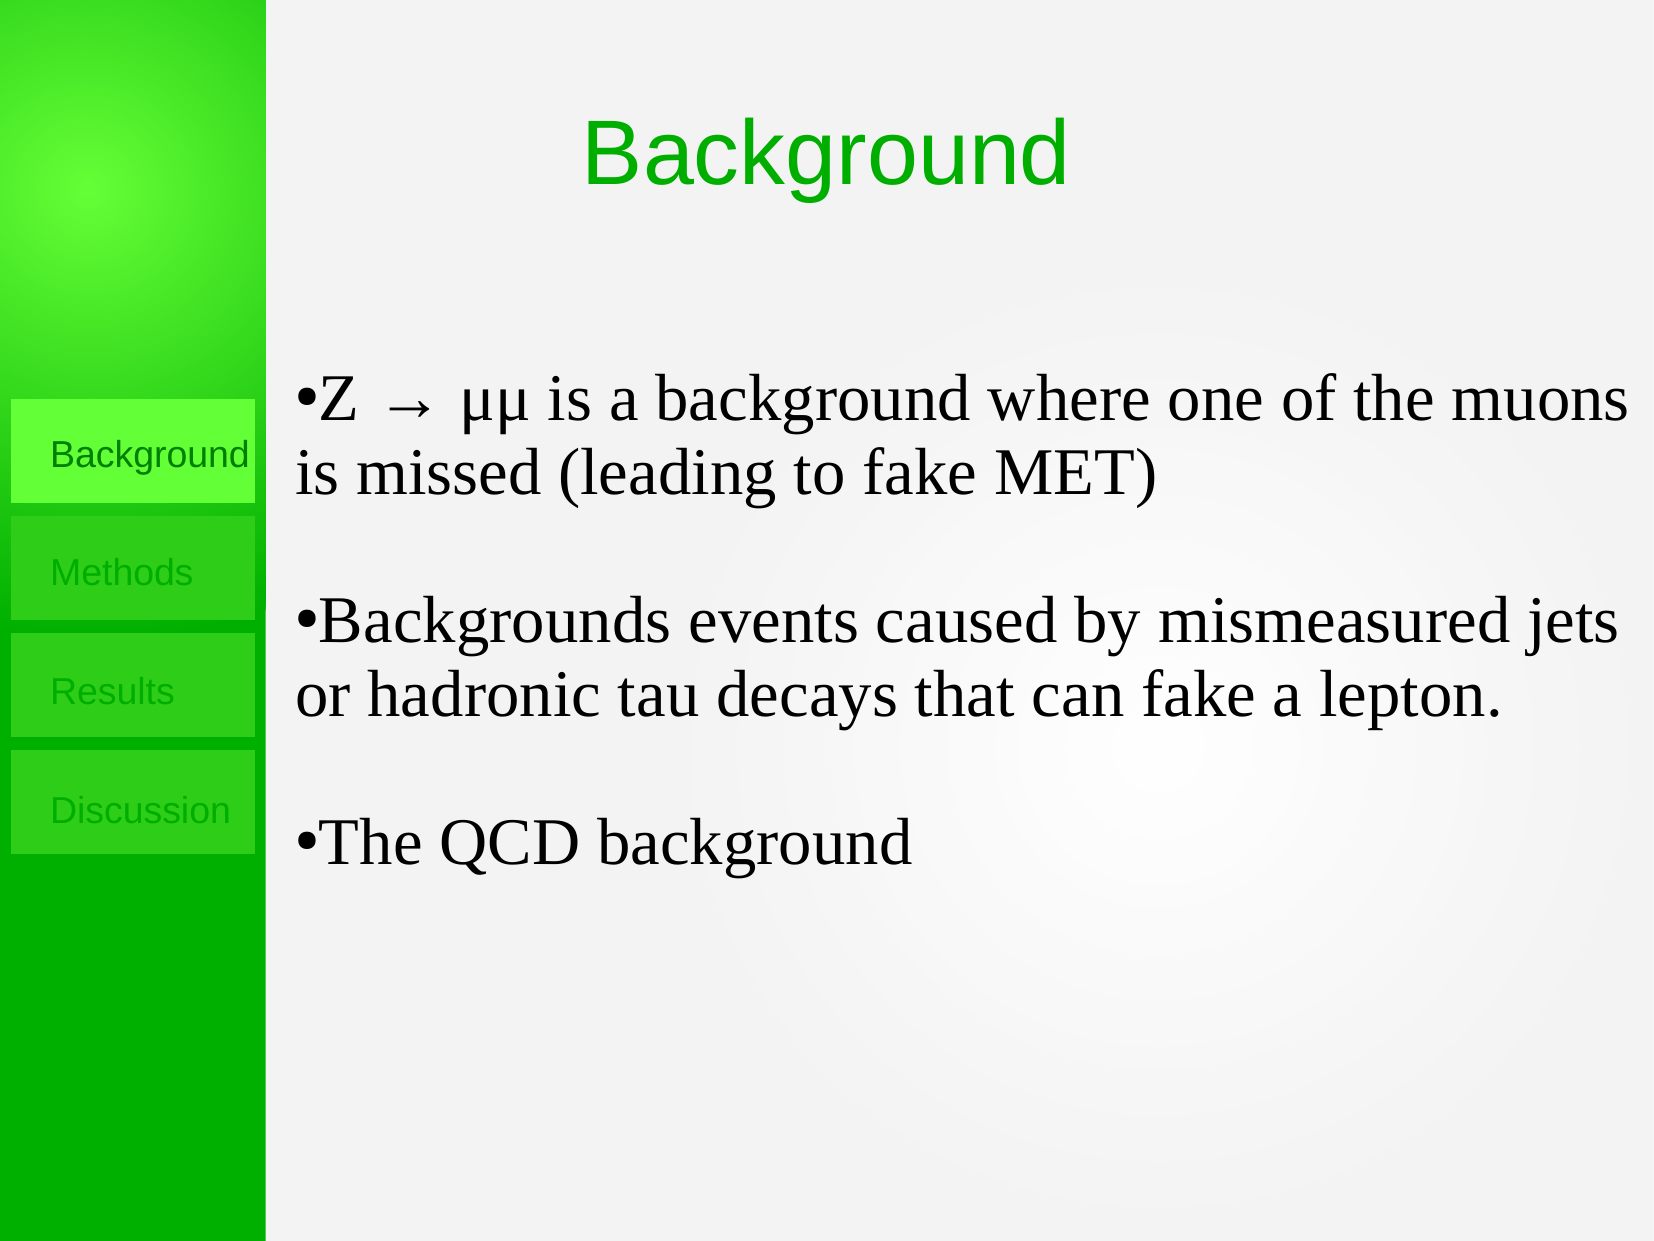

# Background
Z → μμ is a background where one of the muons is missed (leading to fake MET)
Backgrounds events caused by mismeasured jets or hadronic tau decays that can fake a lepton.
The QCD background
Background
Methods
Results
Discussion